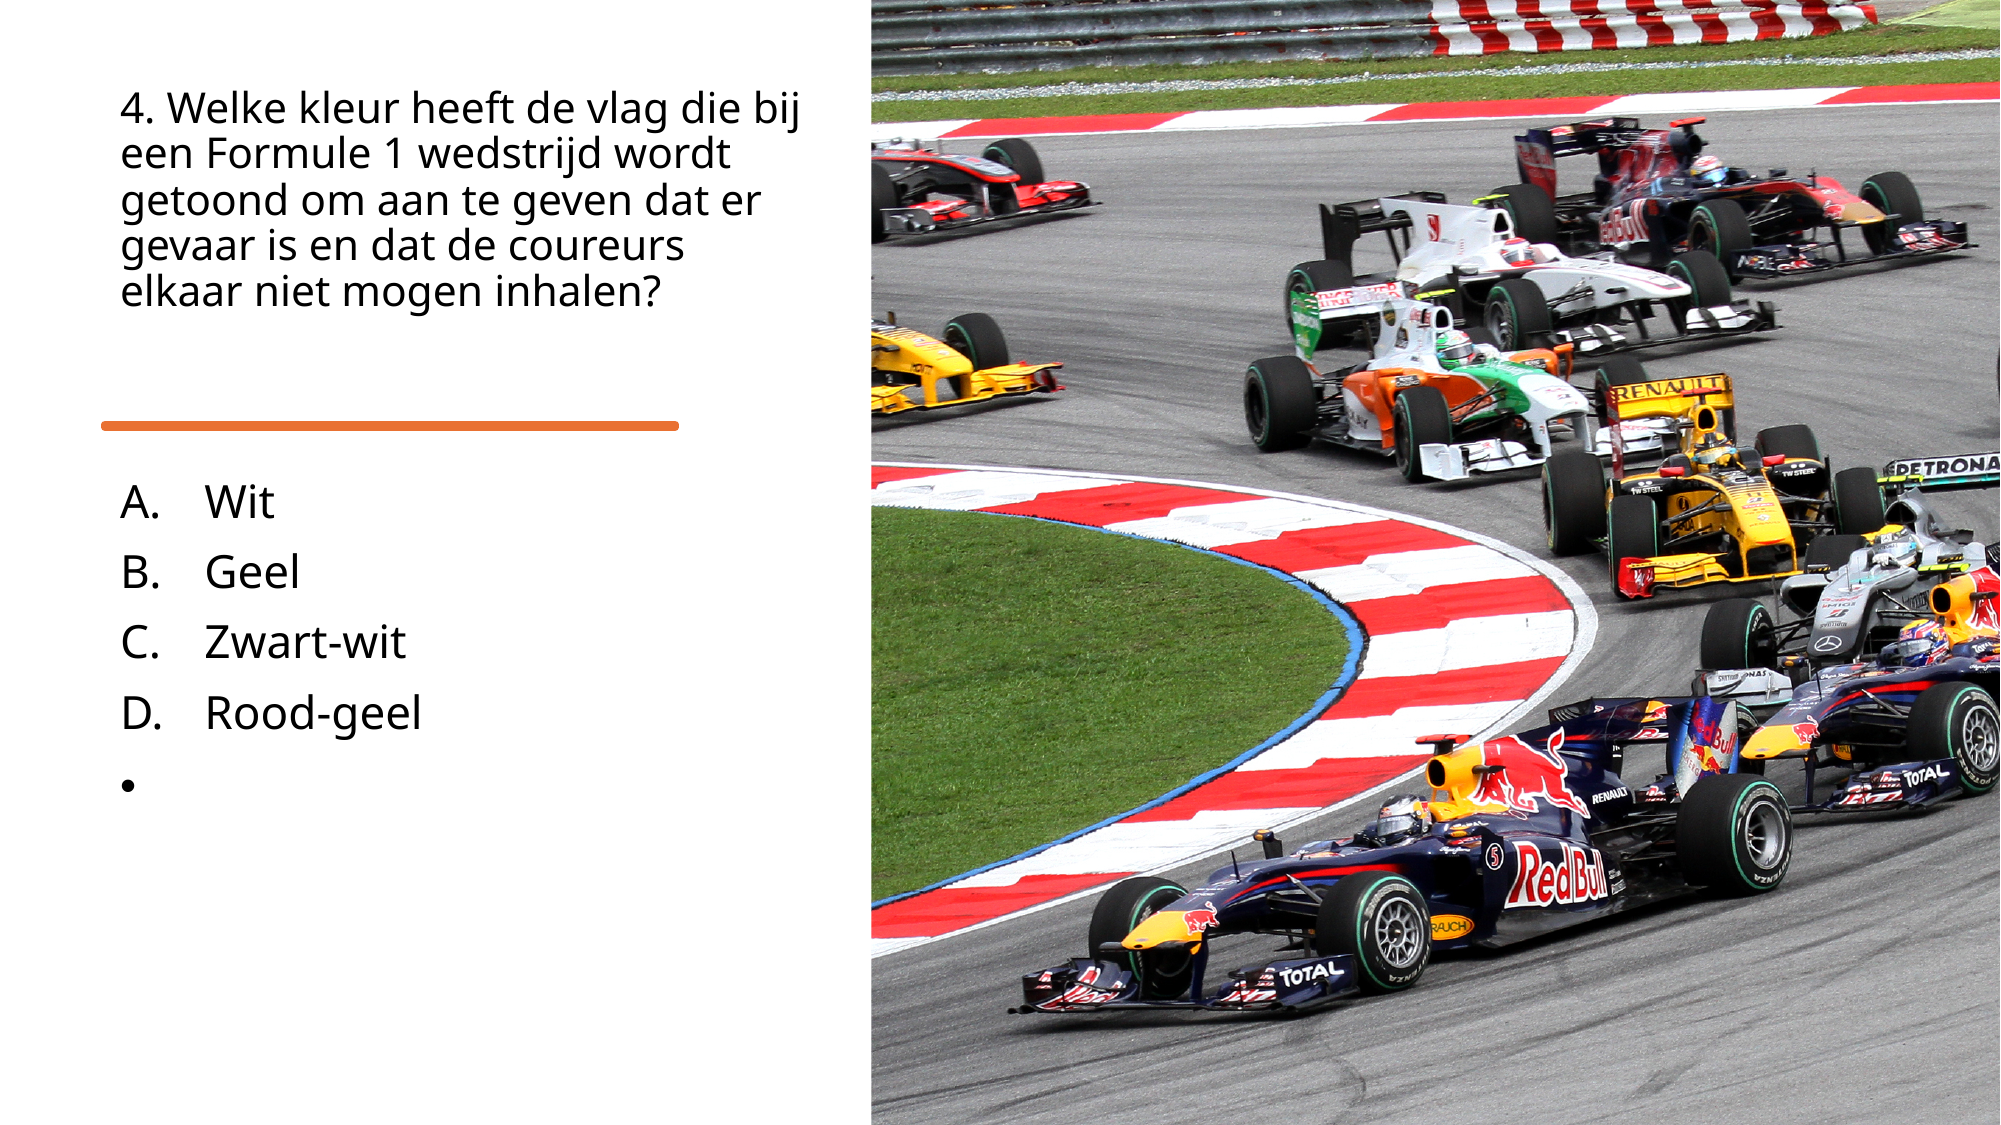

# 4. Welke kleur heeft de vlag die bij een Formule 1 wedstrijd wordt getoond om aan te geven dat er gevaar is en dat de coureurs elkaar niet mogen inhalen?
Wit
Geel
Zwart-wit
Rood-geel